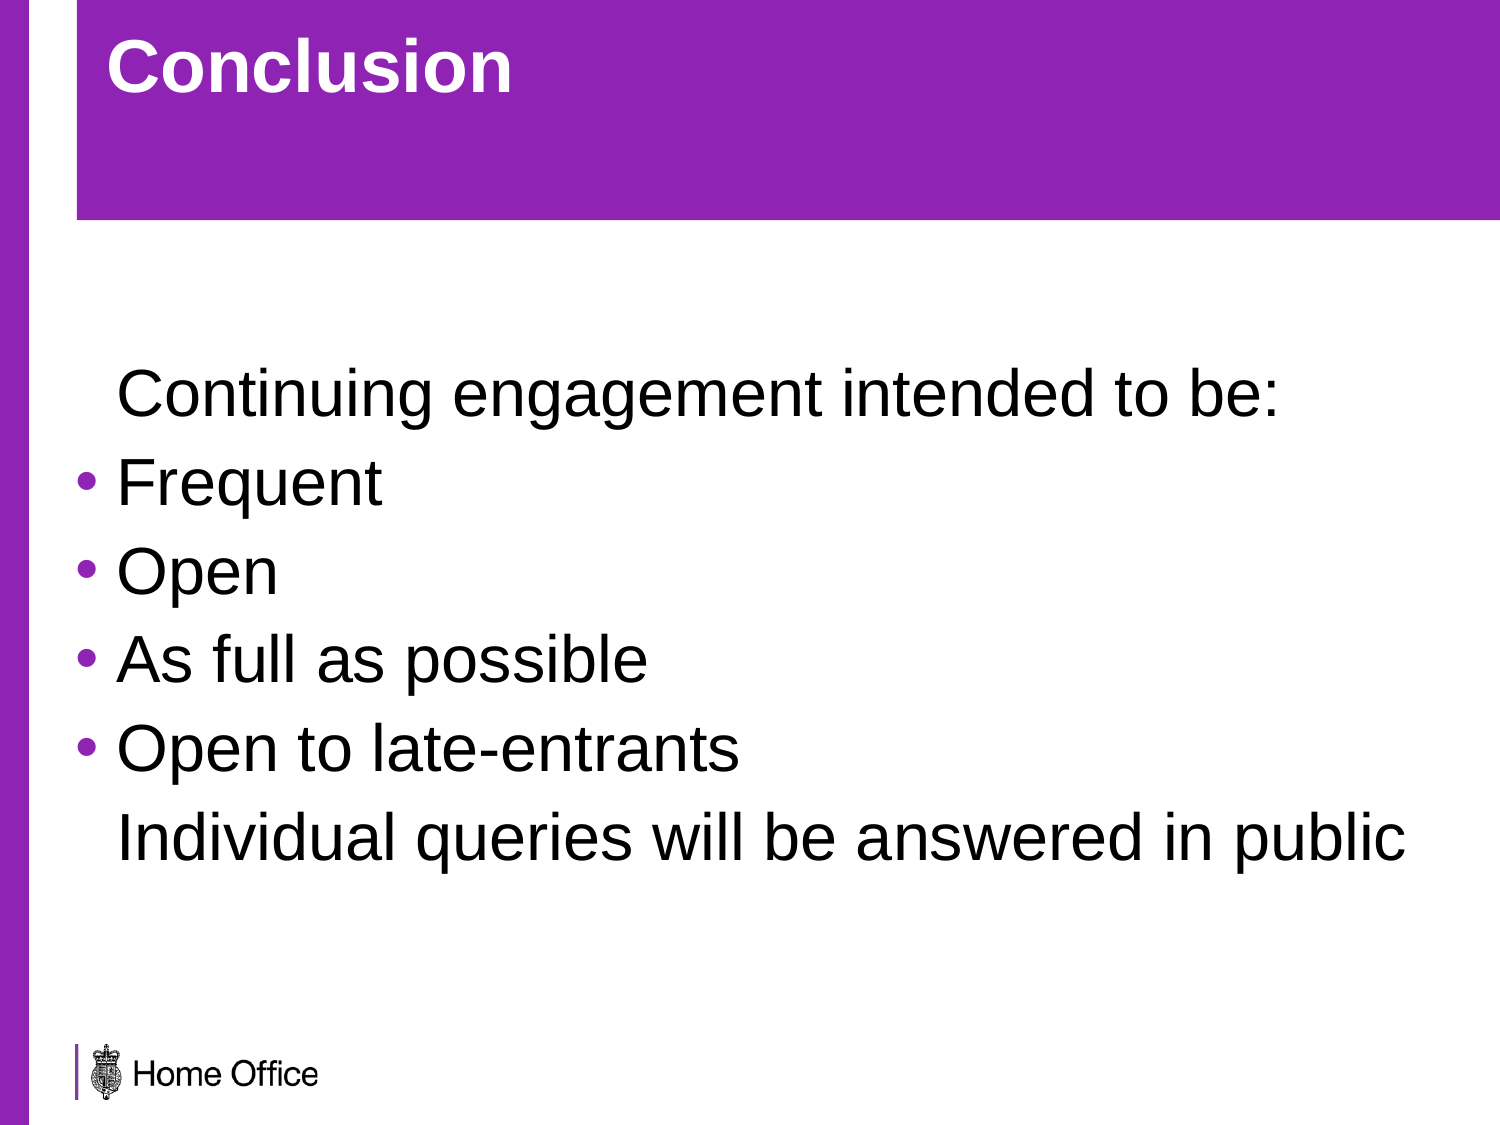

# Conclusion
Continuing engagement intended to be:
Frequent
Open
As full as possible
Open to late-entrants
Individual queries will be answered in public